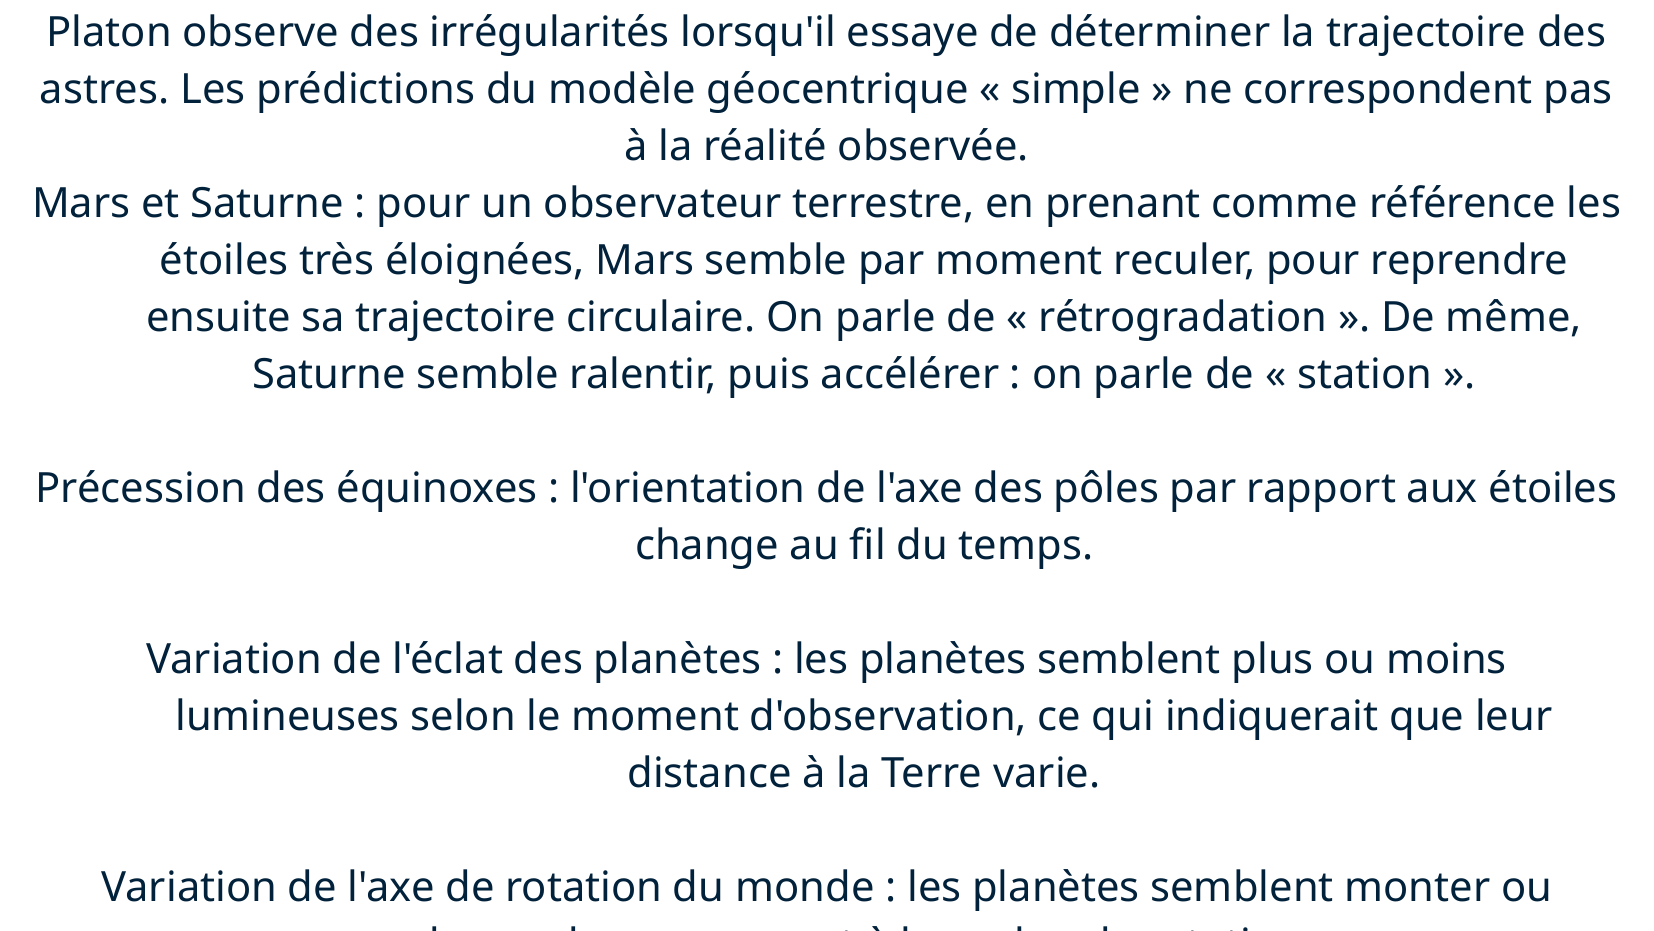

# Les limites du modèle géocentrique
Platon observe des irrégularités lorsqu'il essaye de déterminer la trajectoire des astres. Les prédictions du modèle géocentrique « simple » ne correspondent pas à la réalité observée.
Mars et Saturne : pour un observateur terrestre, en prenant comme référence les étoiles très éloignées, Mars semble par moment reculer, pour reprendre ensuite sa trajectoire circulaire. On parle de « rétrogradation ». De même, Saturne semble ralentir, puis accélérer : on parle de « station ».
Précession des équinoxes : l'orientation de l'axe des pôles par rapport aux étoiles change au fil du temps.
Variation de l'éclat des planètes : les planètes semblent plus ou moins lumineuses selon le moment d'observation, ce qui indiquerait que leur distance à la Terre varie.
Variation de l'axe de rotation du monde : les planètes semblent monter ou descendre par rapport à leur plan de rotation.